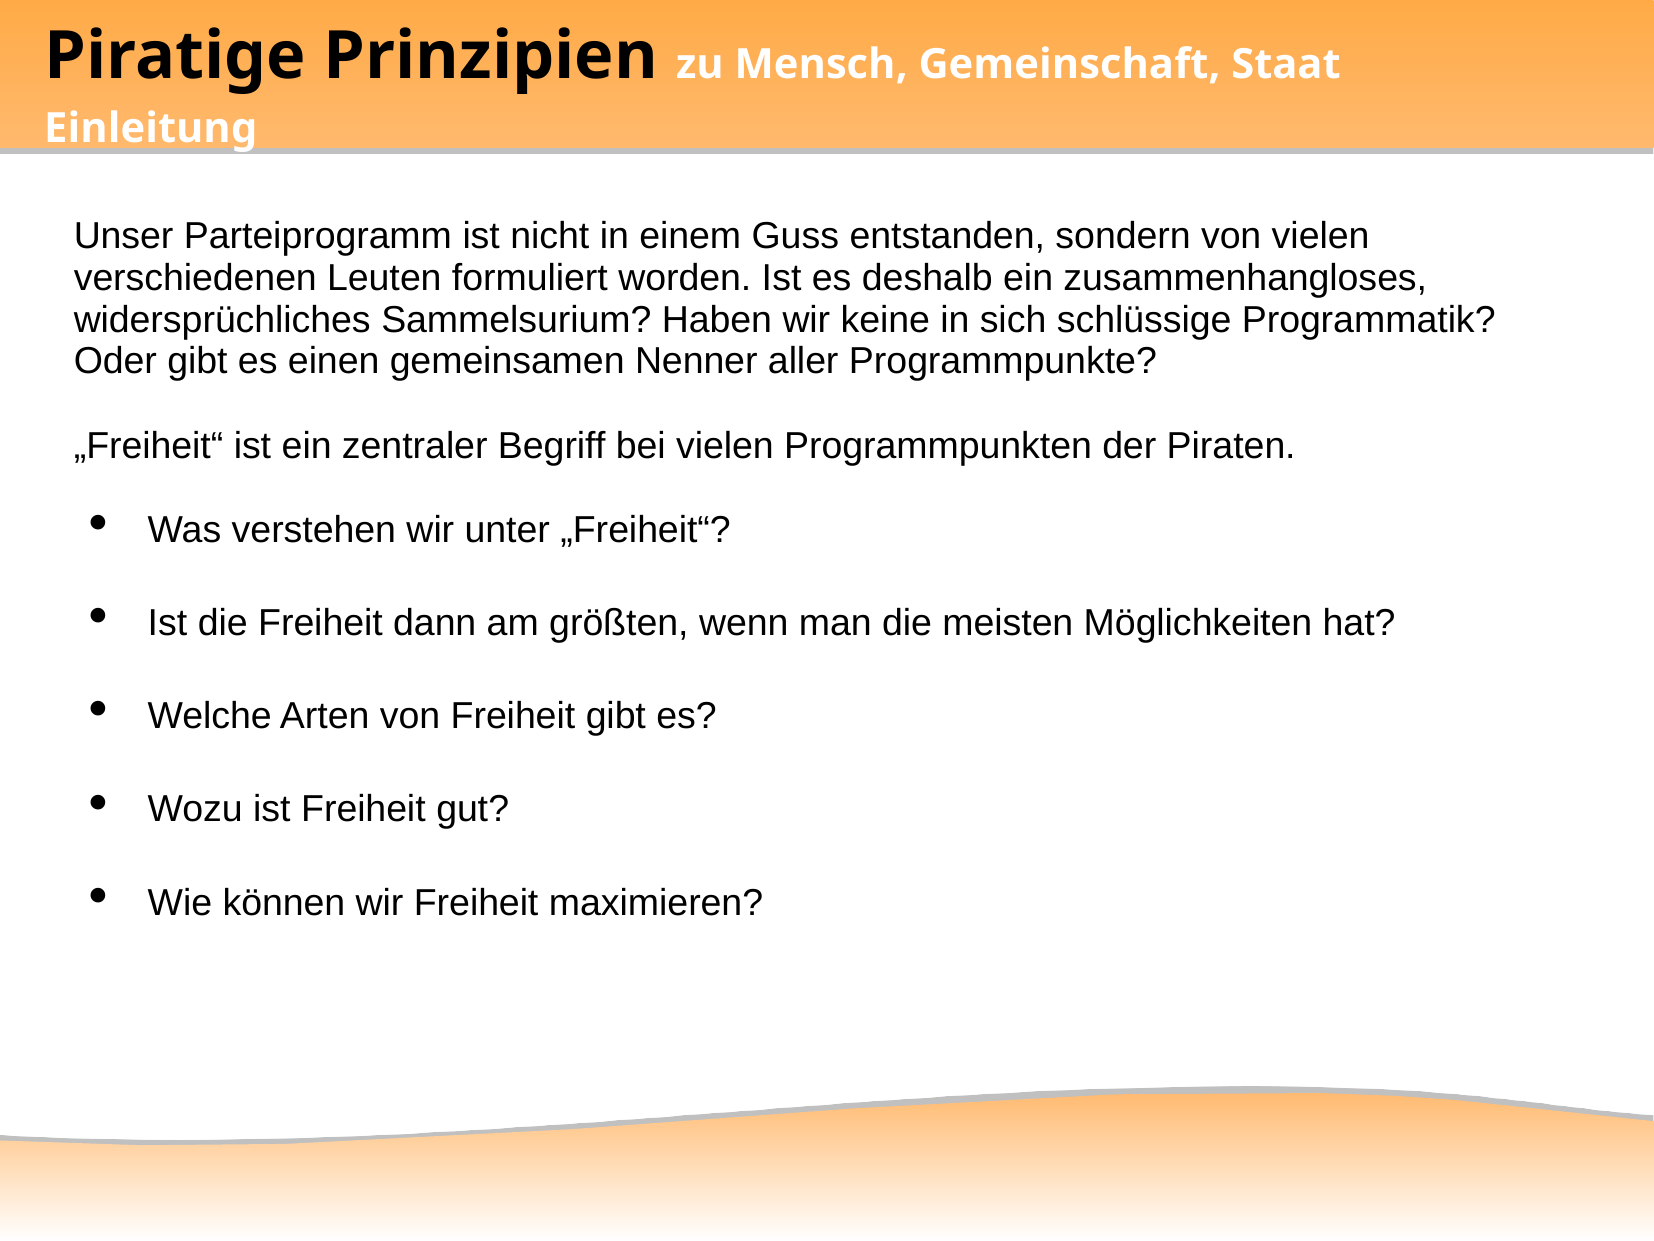

Piratige Prinzipien zu Mensch, Gemeinschaft, Staat
Einleitung
Unser Parteiprogramm ist nicht in einem Guss entstanden, sondern von vielen verschiedenen Leuten formuliert worden. Ist es deshalb ein zusammenhangloses, widersprüchliches Sammelsurium? Haben wir keine in sich schlüssige Programmatik? Oder gibt es einen gemeinsamen Nenner aller Programmpunkte?
„Freiheit“ ist ein zentraler Begriff bei vielen Programmpunkten der Piraten.
Was verstehen wir unter „Freiheit“?
Ist die Freiheit dann am größten, wenn man die meisten Möglichkeiten hat?
Welche Arten von Freiheit gibt es?
Wozu ist Freiheit gut?
Wie können wir Freiheit maximieren?